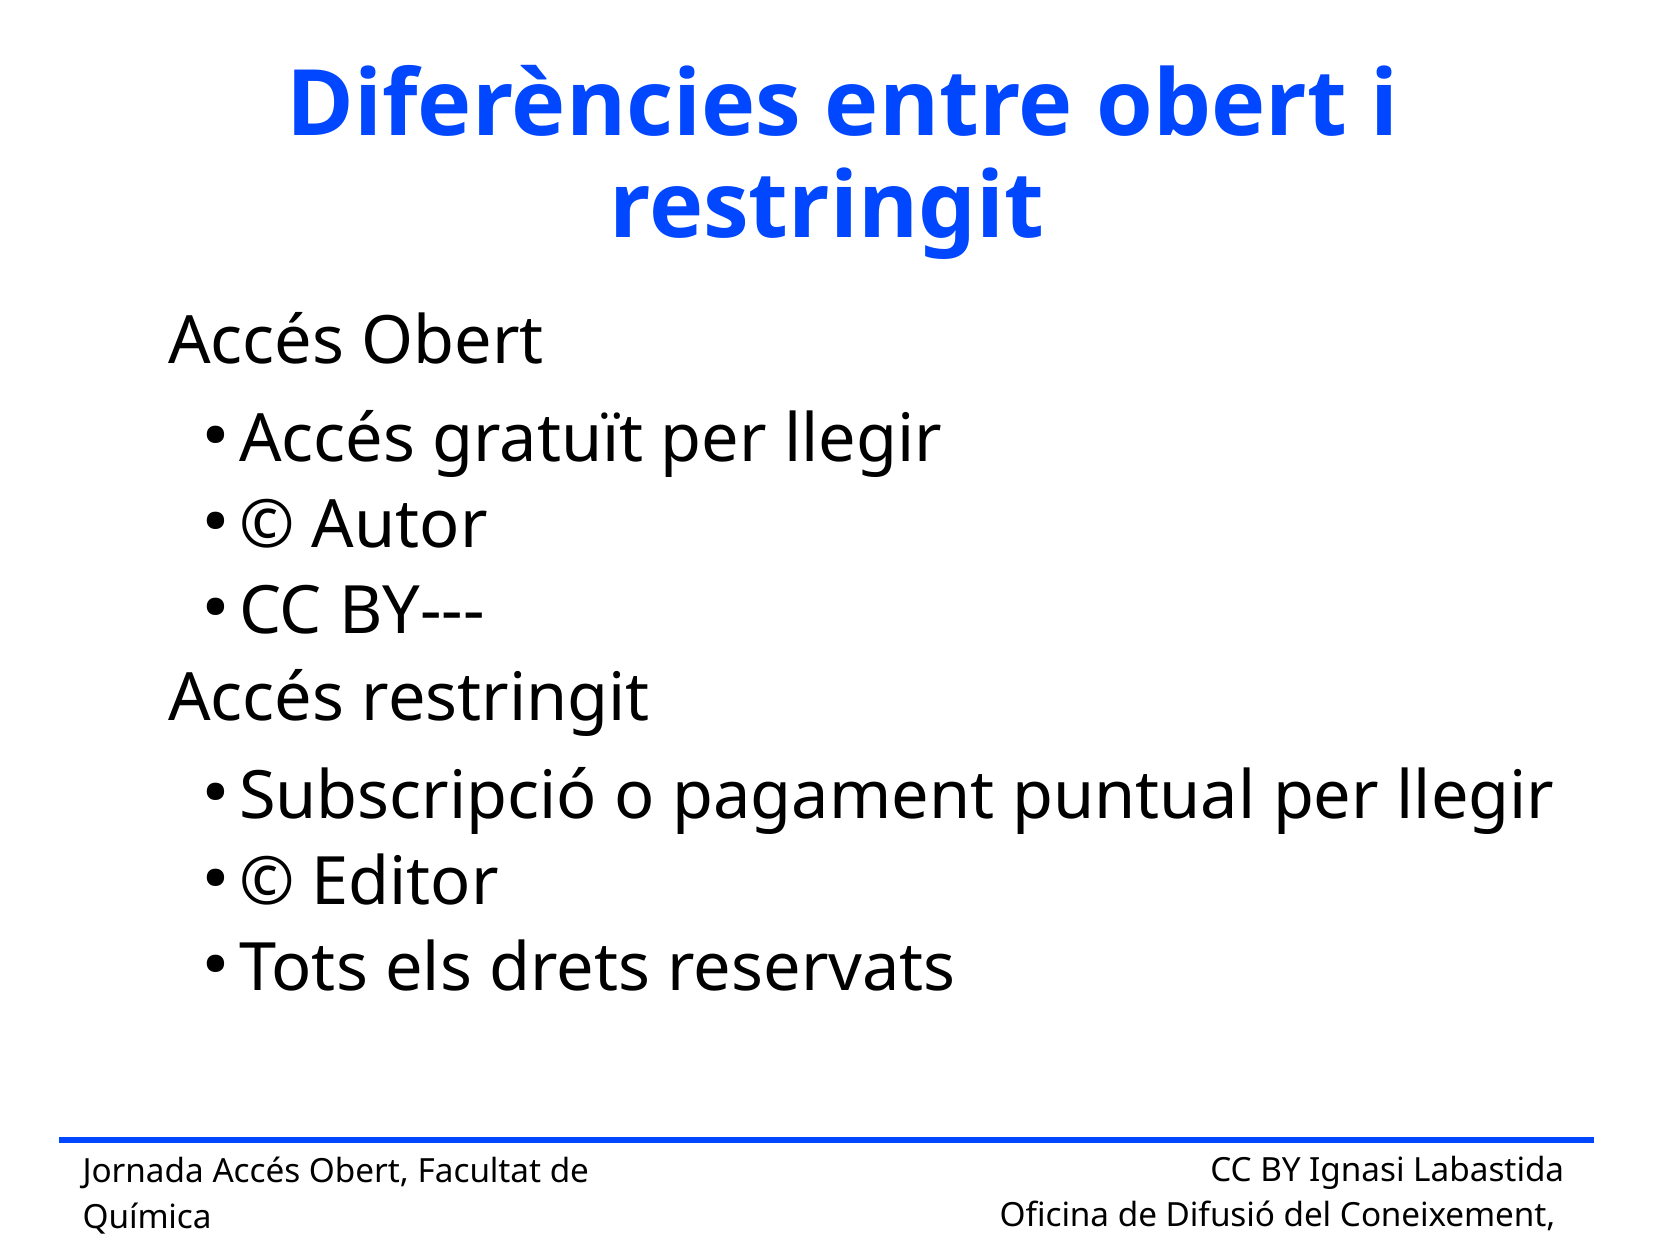

# Diferències entre obert i restringit
Accés Obert
Accés gratuït per llegir
© Autor
CC BY---
Accés restringit
Subscripció o pagament puntual per llegir
© Editor
Tots els drets reservats